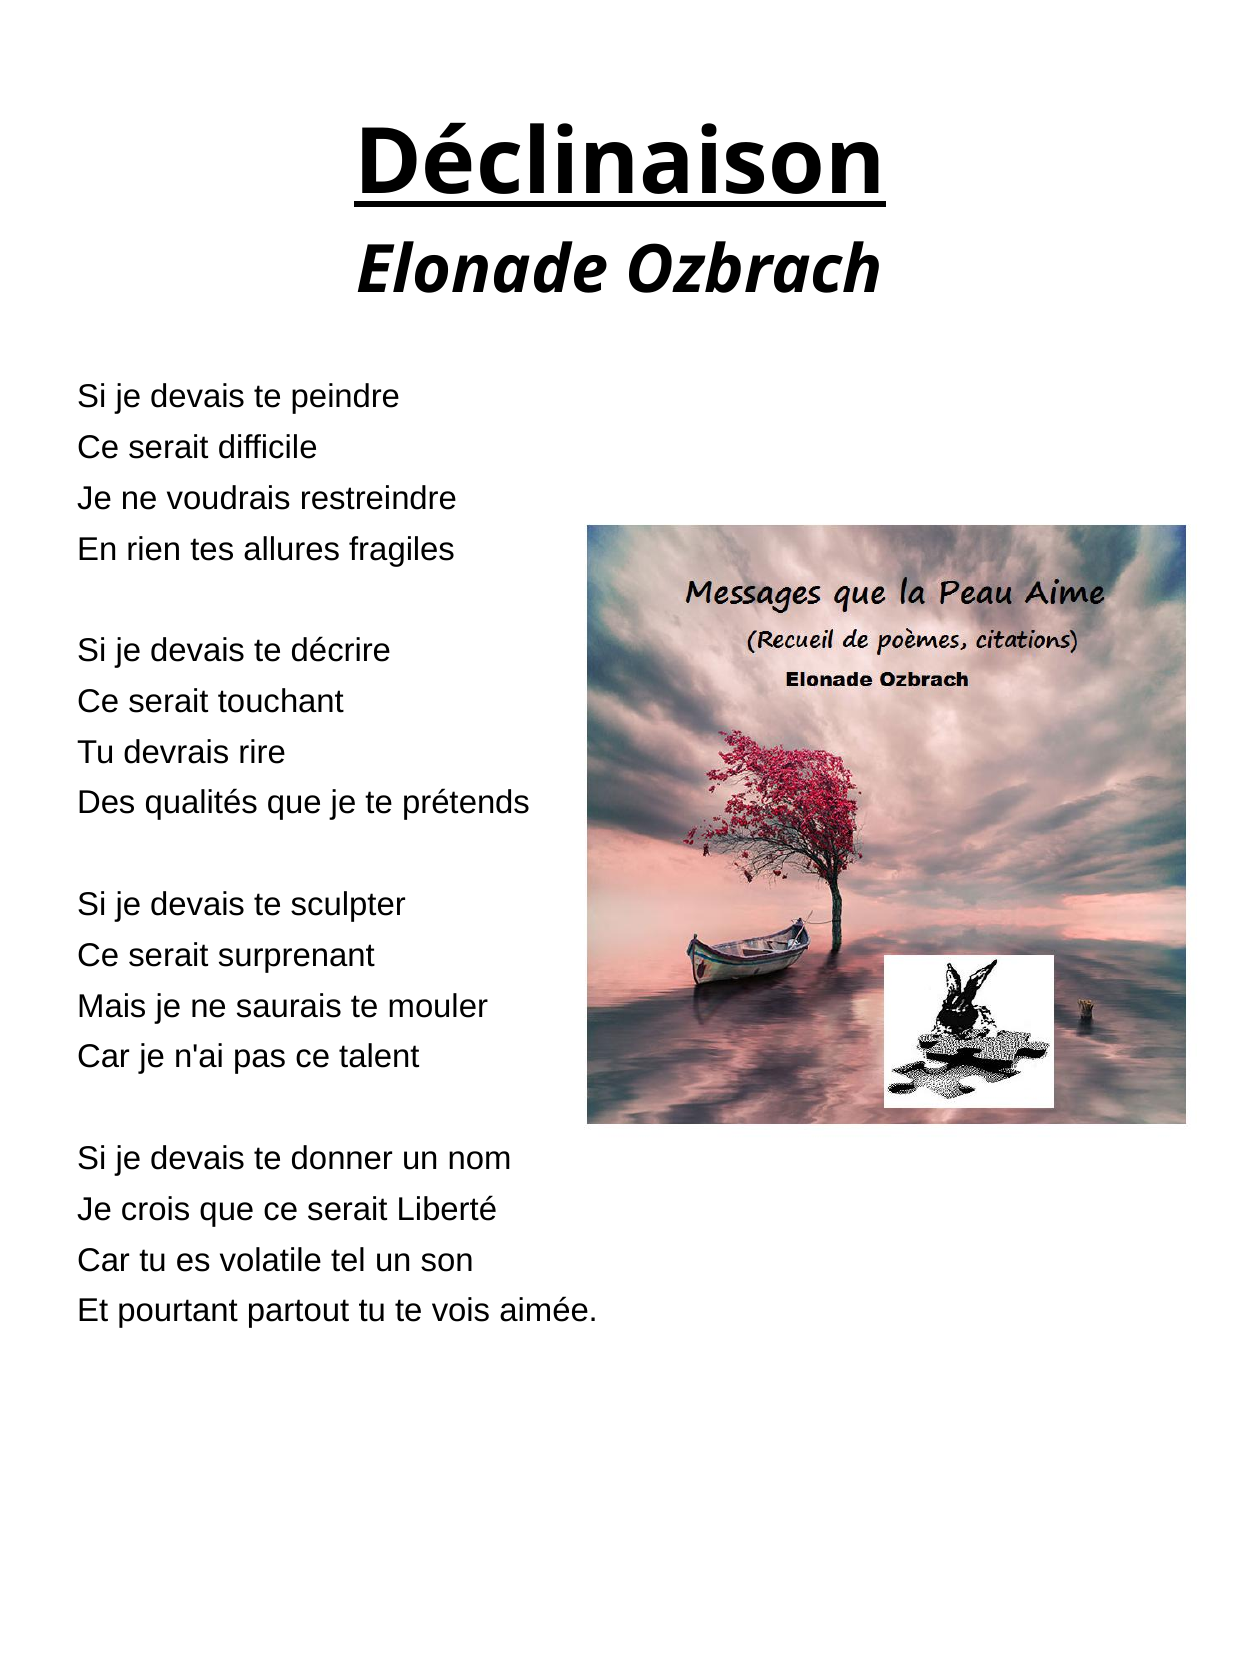

# Déclinaison Elonade Ozbrach
Si je devais te peindre
Ce serait difficile
Je ne voudrais restreindre
En rien tes allures fragiles
Si je devais te décrire
Ce serait touchant
Tu devrais rire
Des qualités que je te prétends
Si je devais te sculpter
Ce serait surprenant
Mais je ne saurais te mouler
Car je n'ai pas ce talent
Si je devais te donner un nom
Je crois que ce serait Liberté
Car tu es volatile tel un son
Et pourtant partout tu te vois aimée.